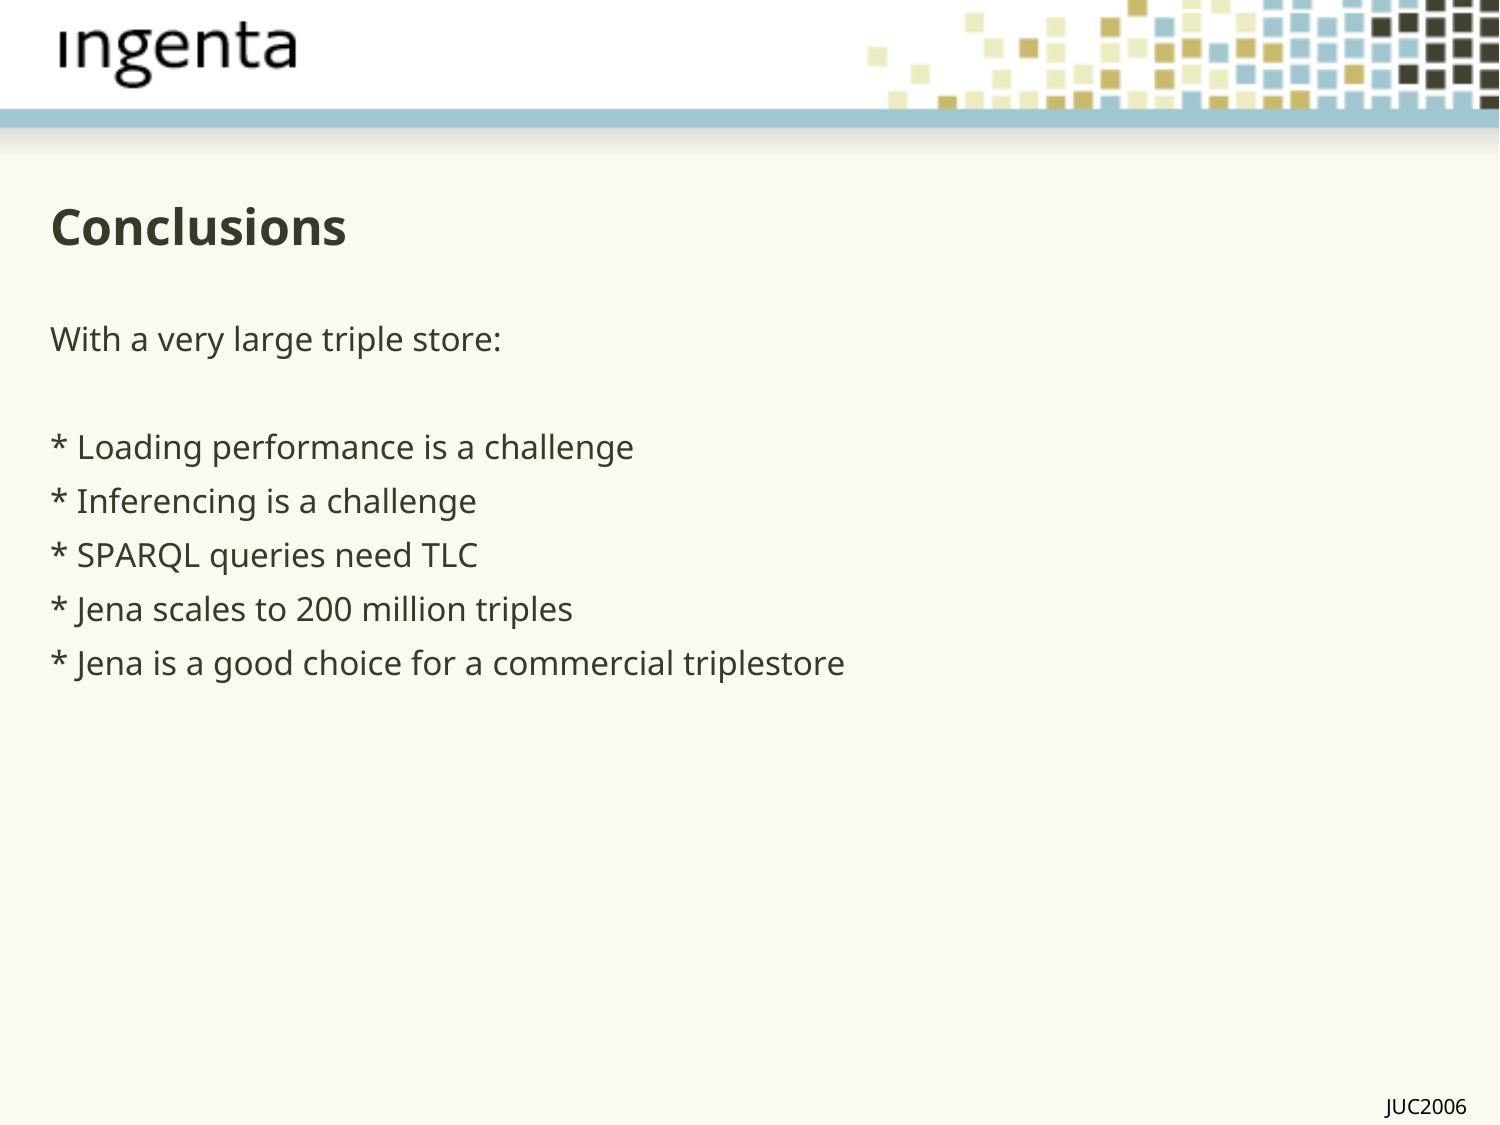

# Conclusions
With a very large triple store:
* Loading performance is a challenge
* Inferencing is a challenge
* SPARQL queries need TLC
* Jena scales to 200 million triples
* Jena is a good choice for a commercial triplestore